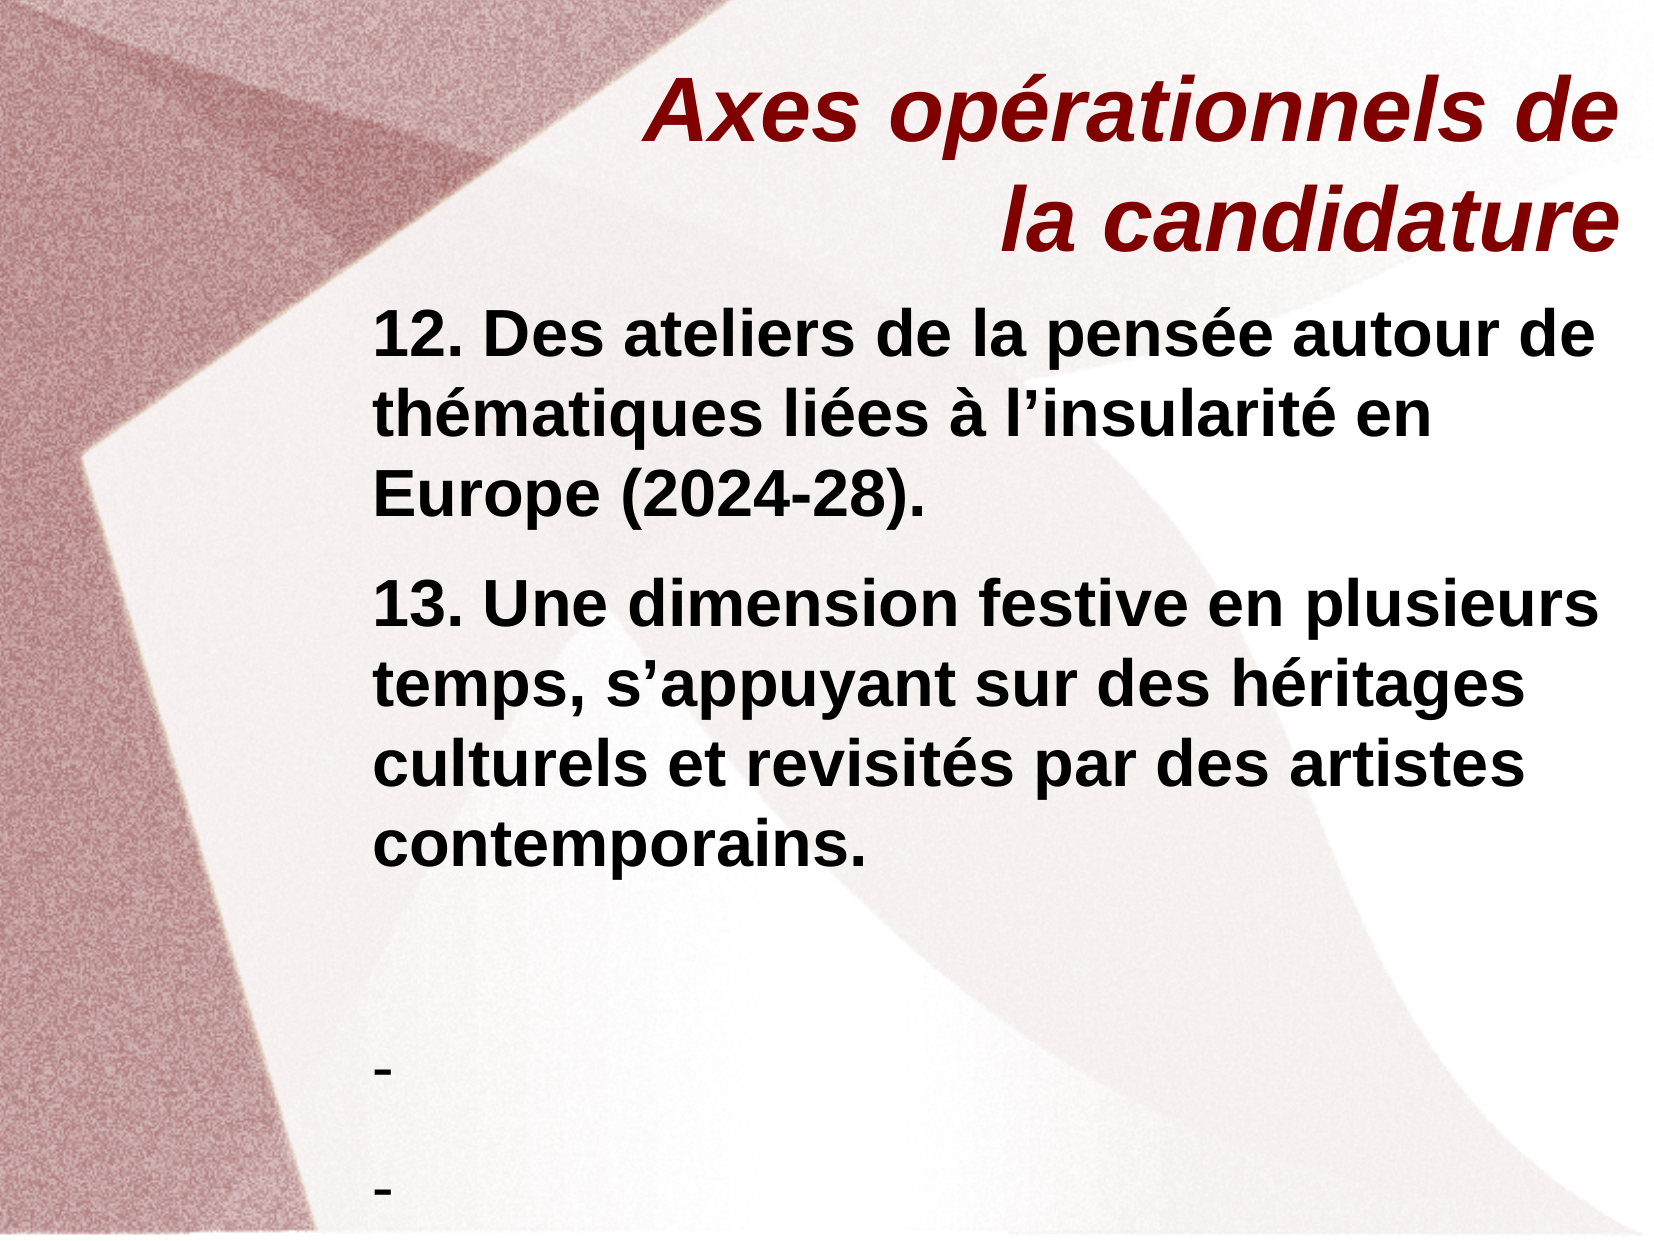

# Axes opérationnels de la candidature
12. Des ateliers de la pensée autour de thématiques liées à l’insularité en Europe (2024-28).
13. Une dimension festive en plusieurs temps, s’appuyant sur des héritages culturels et revisités par des artistes contemporains.